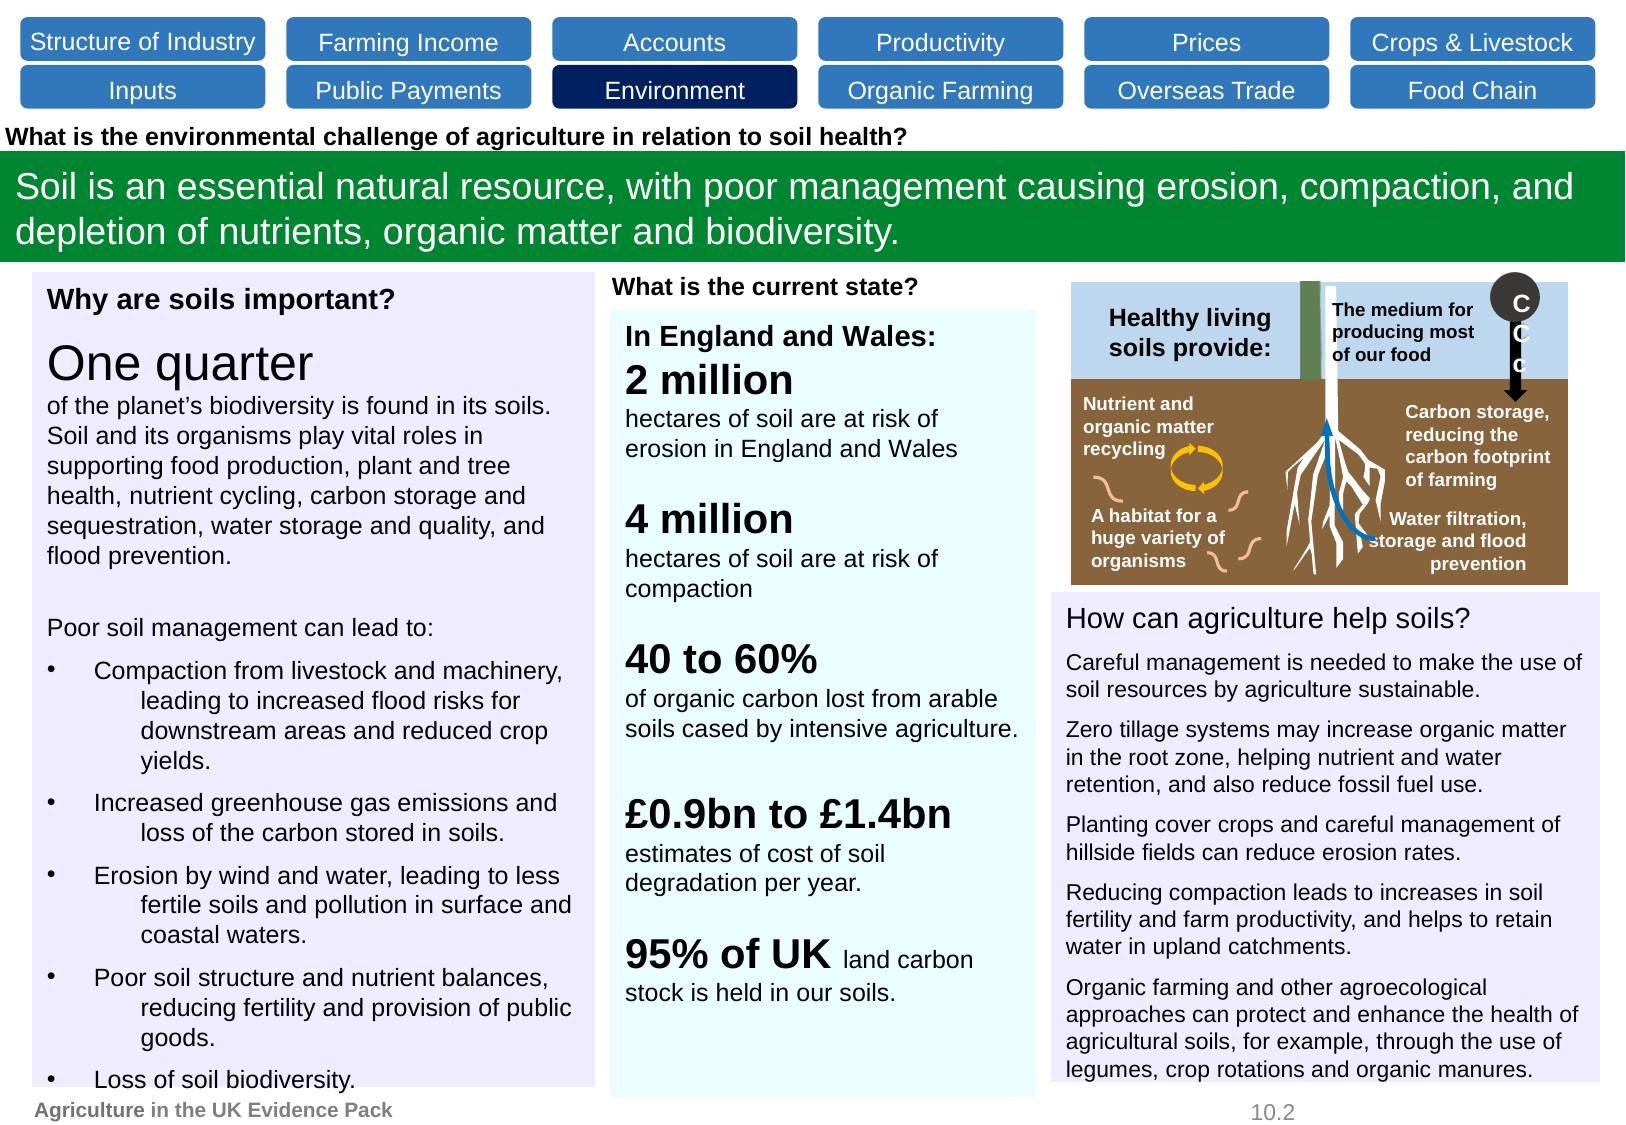

Structure of Industry
Farming Income
Accounts
Productivity
Prices
Crops & Livestock
Inputs
Public Payments
Environment
Organic Farming
Overseas Trade
Food Chain
 What is the environmental challenge of agriculture in relation to soil health?
Soil is an essential natural resource, with poor management causing erosion, compaction, and depletion of nutrients, organic matter and biodiversity.
# Slide 10.4 – What is the environmental challenge of agriculture in relation to soil health?
What is the current state?
Why are soils important?
One quarter
of the planet’s biodiversity is found in its soils.
Soil and its organisms play vital roles in supporting food production, plant and tree health, nutrient cycling, carbon storage and sequestration, water storage and quality, and flood prevention.
Poor soil management can lead to:
Compaction from livestock and machinery, leading to increased flood risks for downstream areas and reduced crop yields.
Increased greenhouse gas emissions and loss of the carbon stored in soils.
Erosion by wind and water, leading to less fertile soils and pollution in surface and coastal waters.
Poor soil structure and nutrient balances, reducing fertility and provision of public goods.
Loss of soil biodiversity.
CCc
The medium for producing most of our food
Nutrient and organic matter recycling
Carbon storage, reducing the carbon footprint
of farming
A habitat for a huge variety of organisms
Water filtration, storage and flood prevention
Healthy living soils provide:
In England and Wales:
2 million
hectares of soil are at risk of erosion in England and Wales
4 million
hectares of soil are at risk of compaction
40 to 60%
of organic carbon lost from arable soils cased by intensive agriculture.
£0.9bn to £1.4bn
estimates of cost of soil degradation per year.
95% of UK land carbon stock is held in our soils.
How can agriculture help soils?
Careful management is needed to make the use of soil resources by agriculture sustainable.
Zero tillage systems may increase organic matter in the root zone, helping nutrient and water retention, and also reduce fossil fuel use.
Planting cover crops and careful management of hillside fields can reduce erosion rates.
Reducing compaction leads to increases in soil fertility and farm productivity, and helps to retain water in upland catchments.
Organic farming and other agroecological approaches can protect and enhance the health of agricultural soils, for example, through the use of legumes, crop rotations and organic manures.
10.2
Agriculture in the UK Evidence Pack